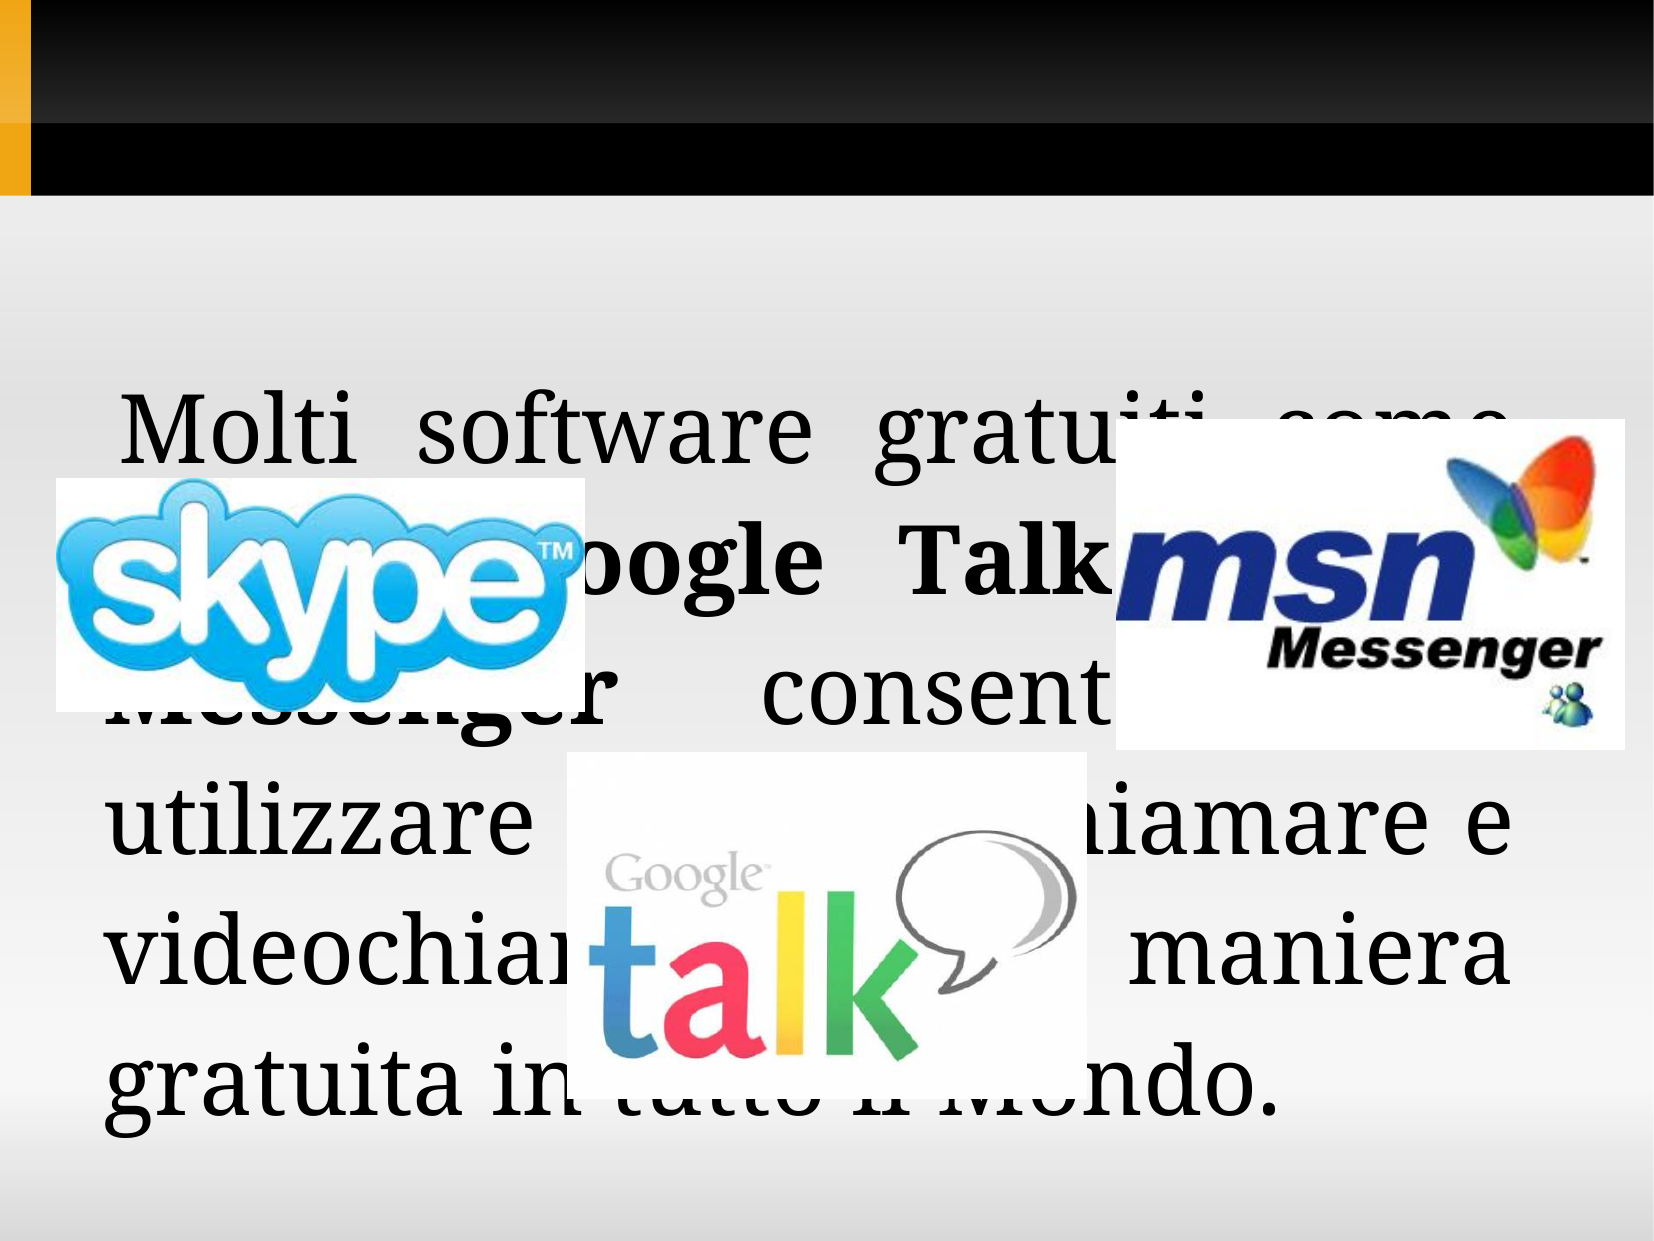

Molti software gratuiti come Skype, Google Talk e Msn Messenger consentono di utilizzare VoIP per chiamare e videochiamare in maniera gratuita in tutto il Mondo.